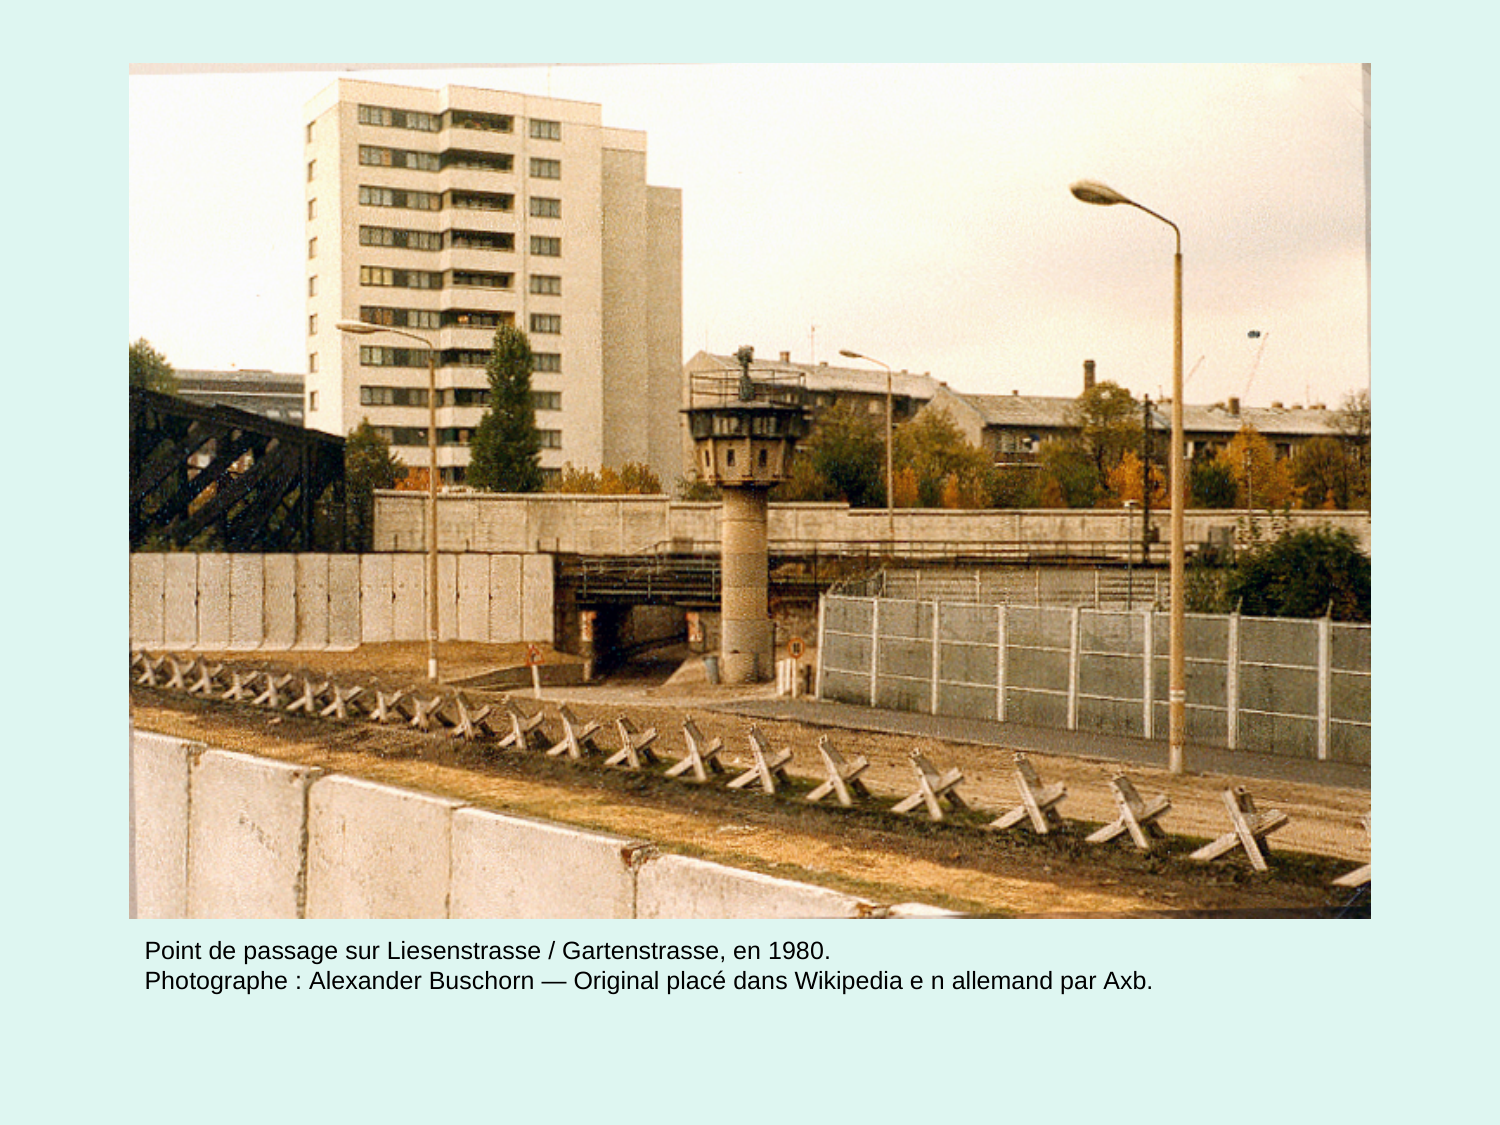

Point de passage sur Liesenstrasse / Gartenstrasse, en 1980.
Photographe : Alexander Buschorn — Original placé dans Wikipedia e n allemand par Axb.